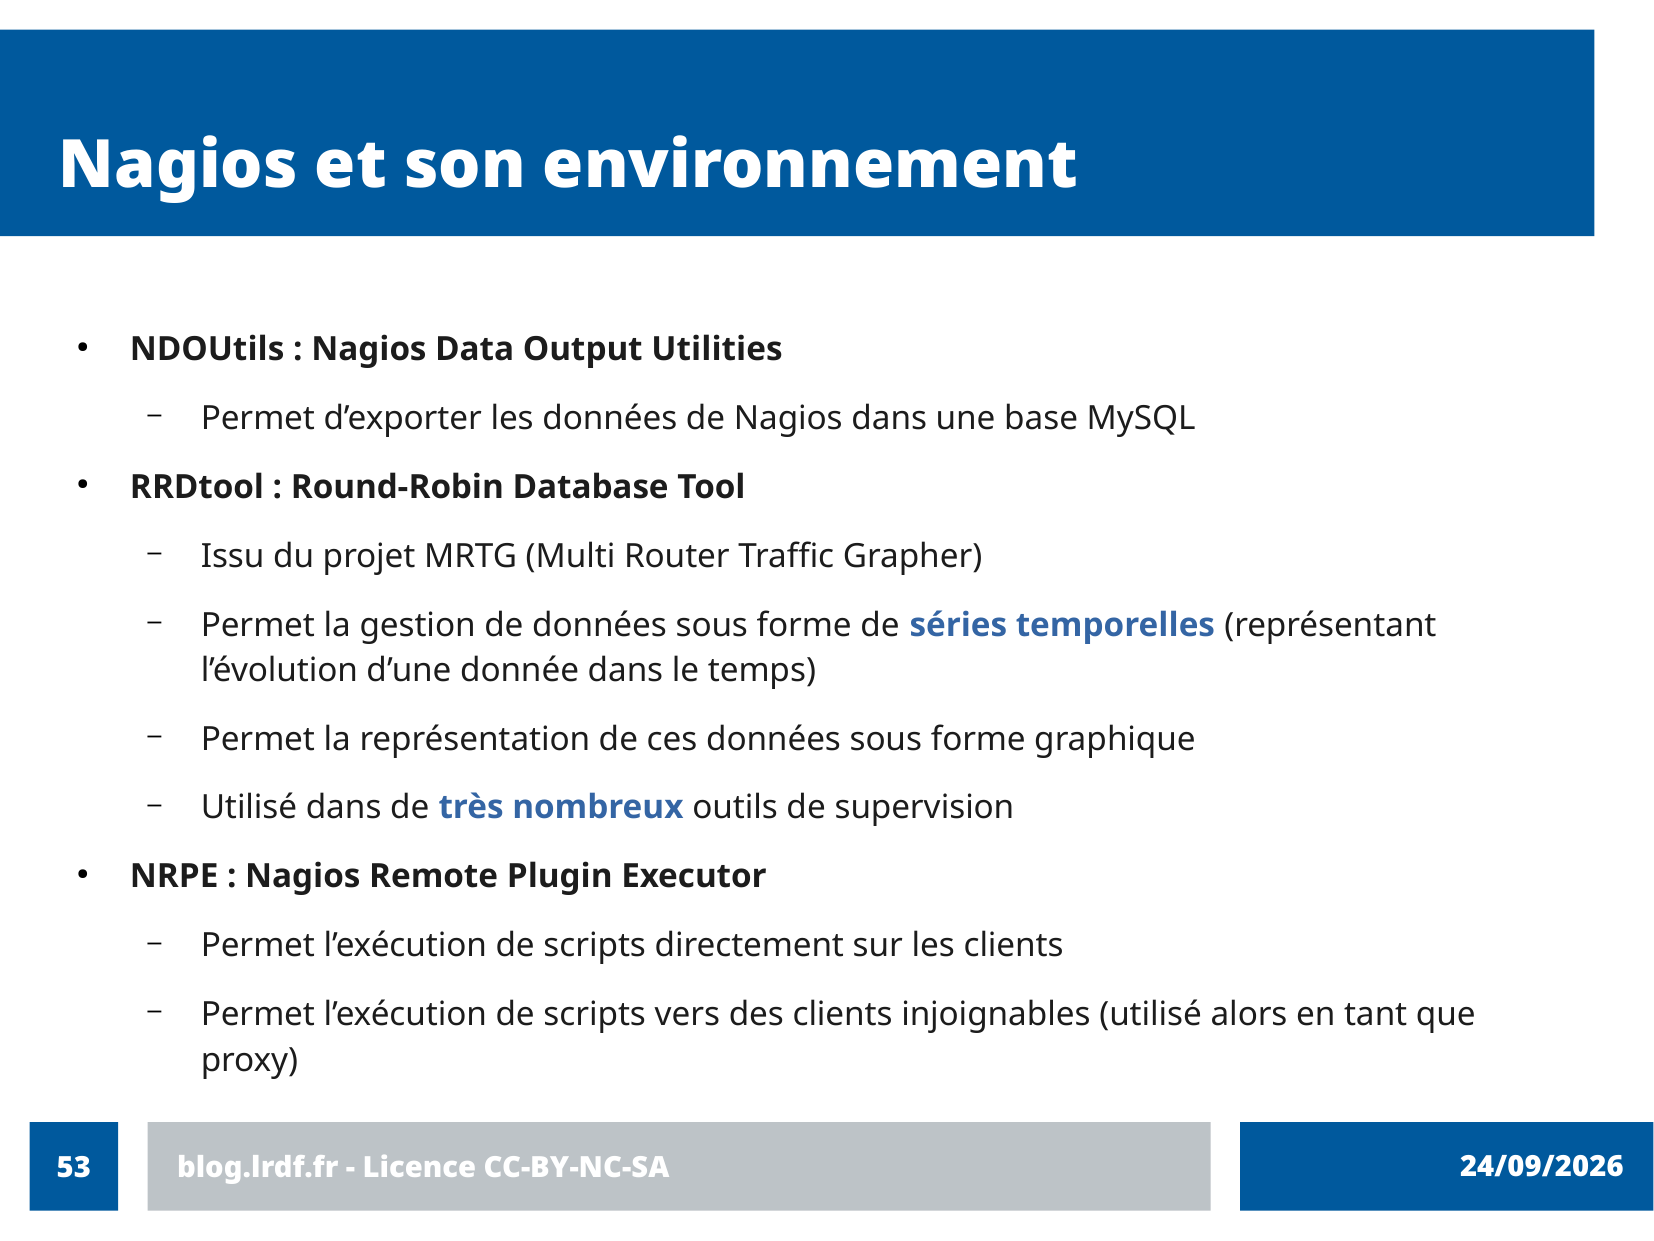

# Nagios et son environnement
NDOUtils : Nagios Data Output Utilities
Permet d’exporter les données de Nagios dans une base MySQL
RRDtool : Round-Robin Database Tool
Issu du projet MRTG (Multi Router Traffic Grapher)
Permet la gestion de données sous forme de séries temporelles (représentant l’évolution d’une donnée dans le temps)
Permet la représentation de ces données sous forme graphique
Utilisé dans de très nombreux outils de supervision
NRPE : Nagios Remote Plugin Executor
Permet l’exécution de scripts directement sur les clients
Permet l’exécution de scripts vers des clients injoignables (utilisé alors en tant que proxy)
53
blog.lrdf.fr - Licence CC-BY-NC-SA